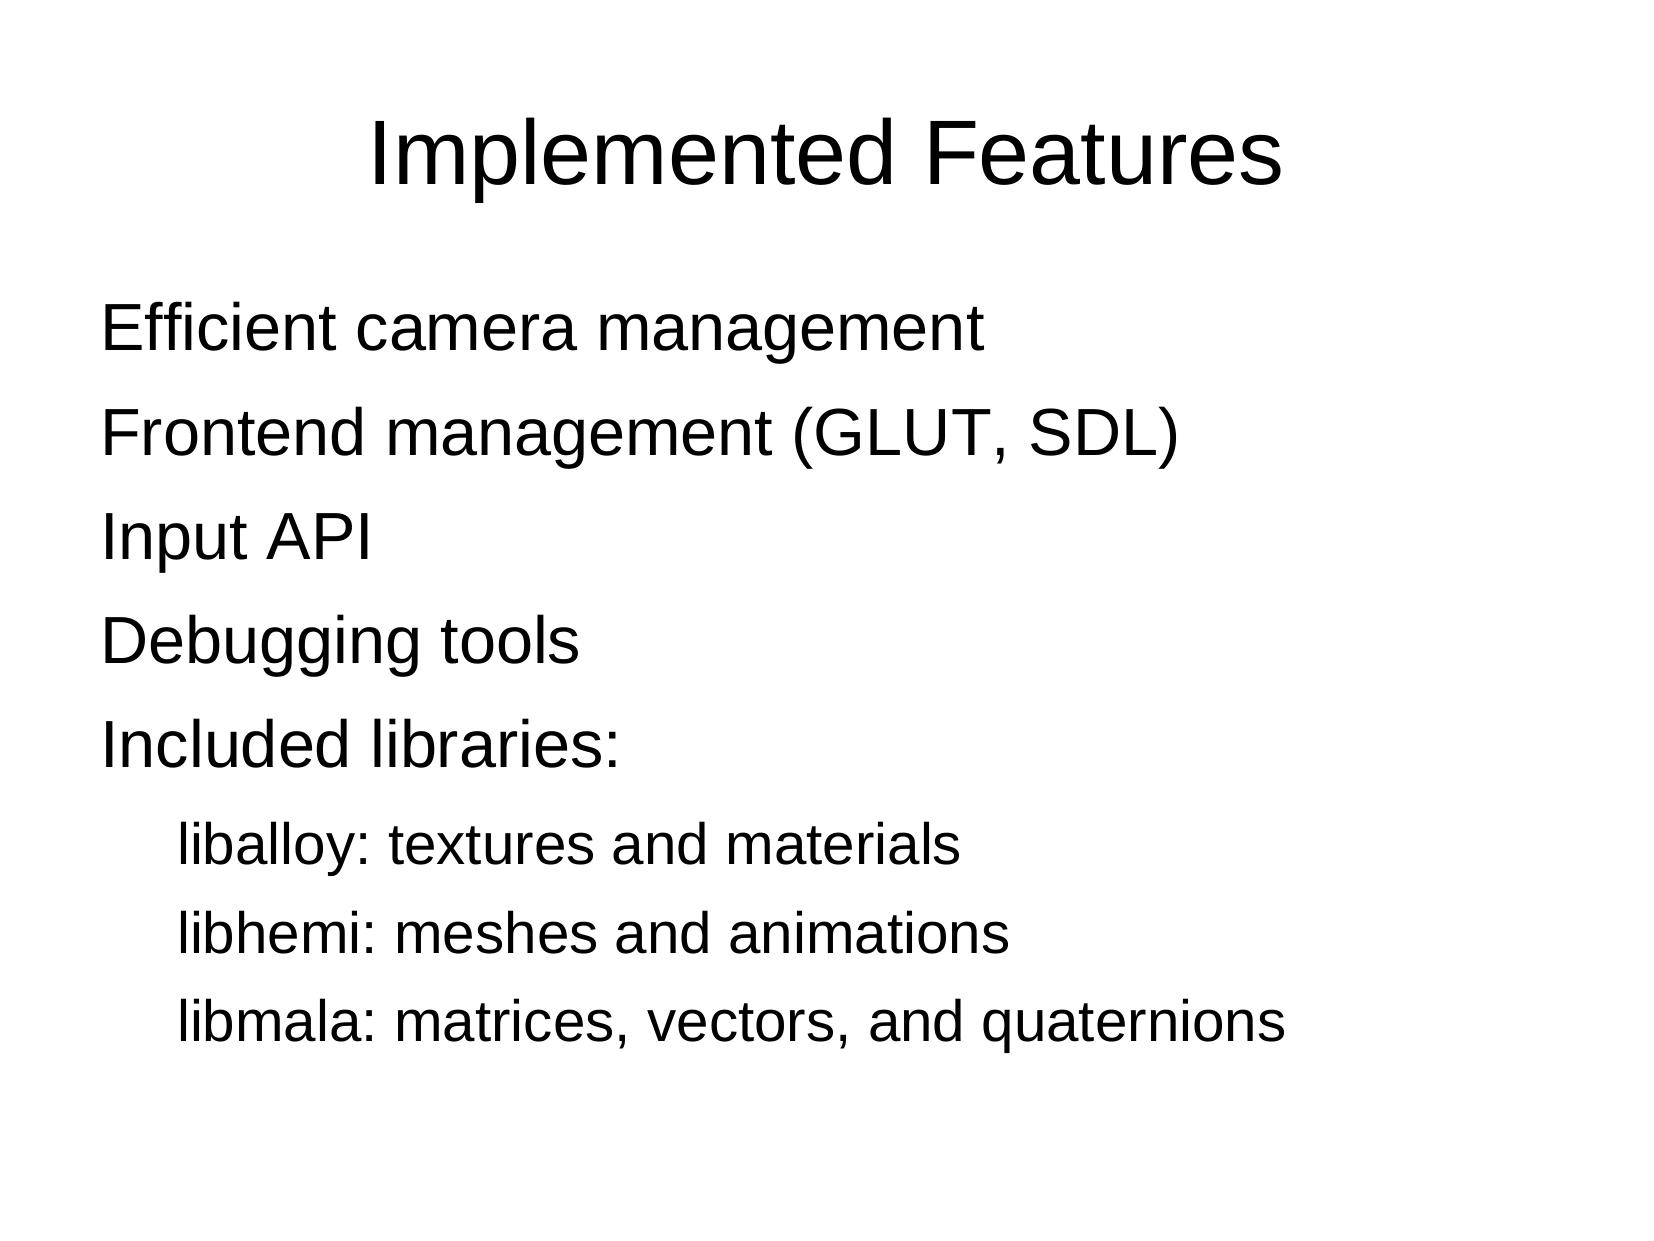

# Implemented Features
Efficient camera management
Frontend management (GLUT, SDL)
Input API
Debugging tools
Included libraries:
liballoy: textures and materials
libhemi: meshes and animations
libmala: matrices, vectors, and quaternions